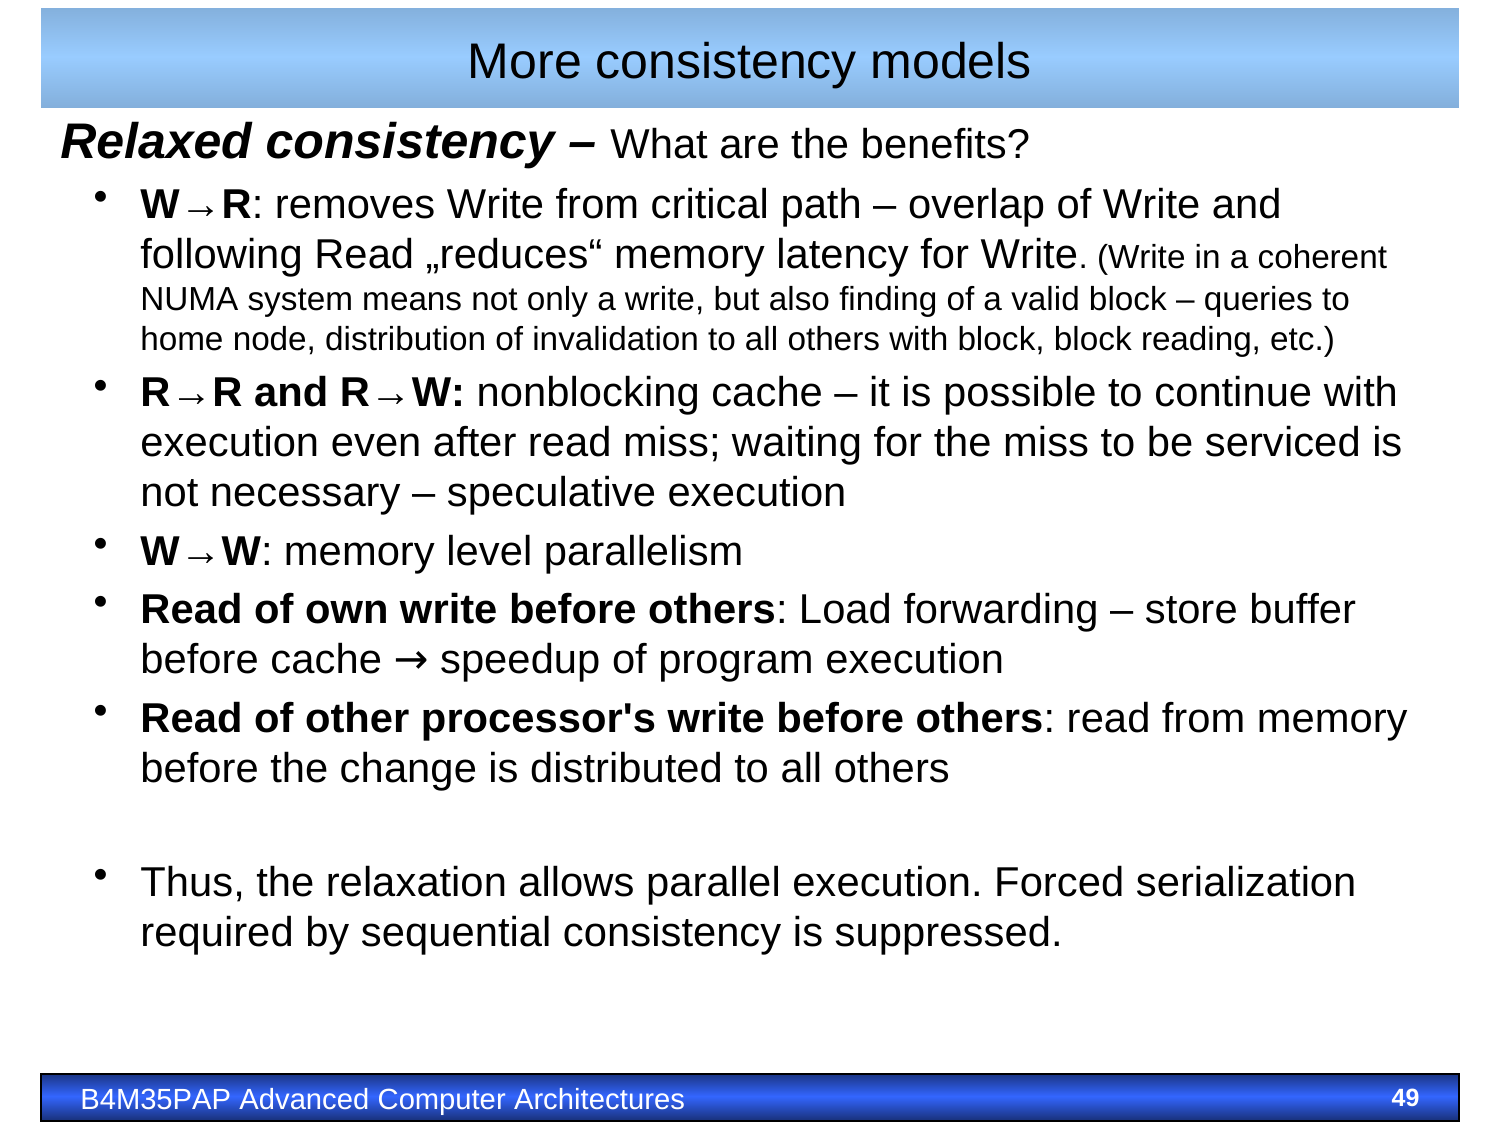

More consistency models
# Relaxed consistency – What are the benefits?
W→R: removes Write from critical path – overlap of Write and following Read „reduces“ memory latency for Write. (Write in a coherent NUMA system means not only a write, but also finding of a valid block – queries to home node, distribution of invalidation to all others with block, block reading, etc.)
R→R and R→W: nonblocking cache – it is possible to continue with execution even after read miss; waiting for the miss to be serviced is not necessary – speculative execution
W→W: memory level parallelism
Read of own write before others: Load forwarding – store buffer before cache → speedup of program execution
Read of other processor's write before others: read from memory before the change is distributed to all others
Thus, the relaxation allows parallel execution. Forced serialization required by sequential consistency is suppressed.